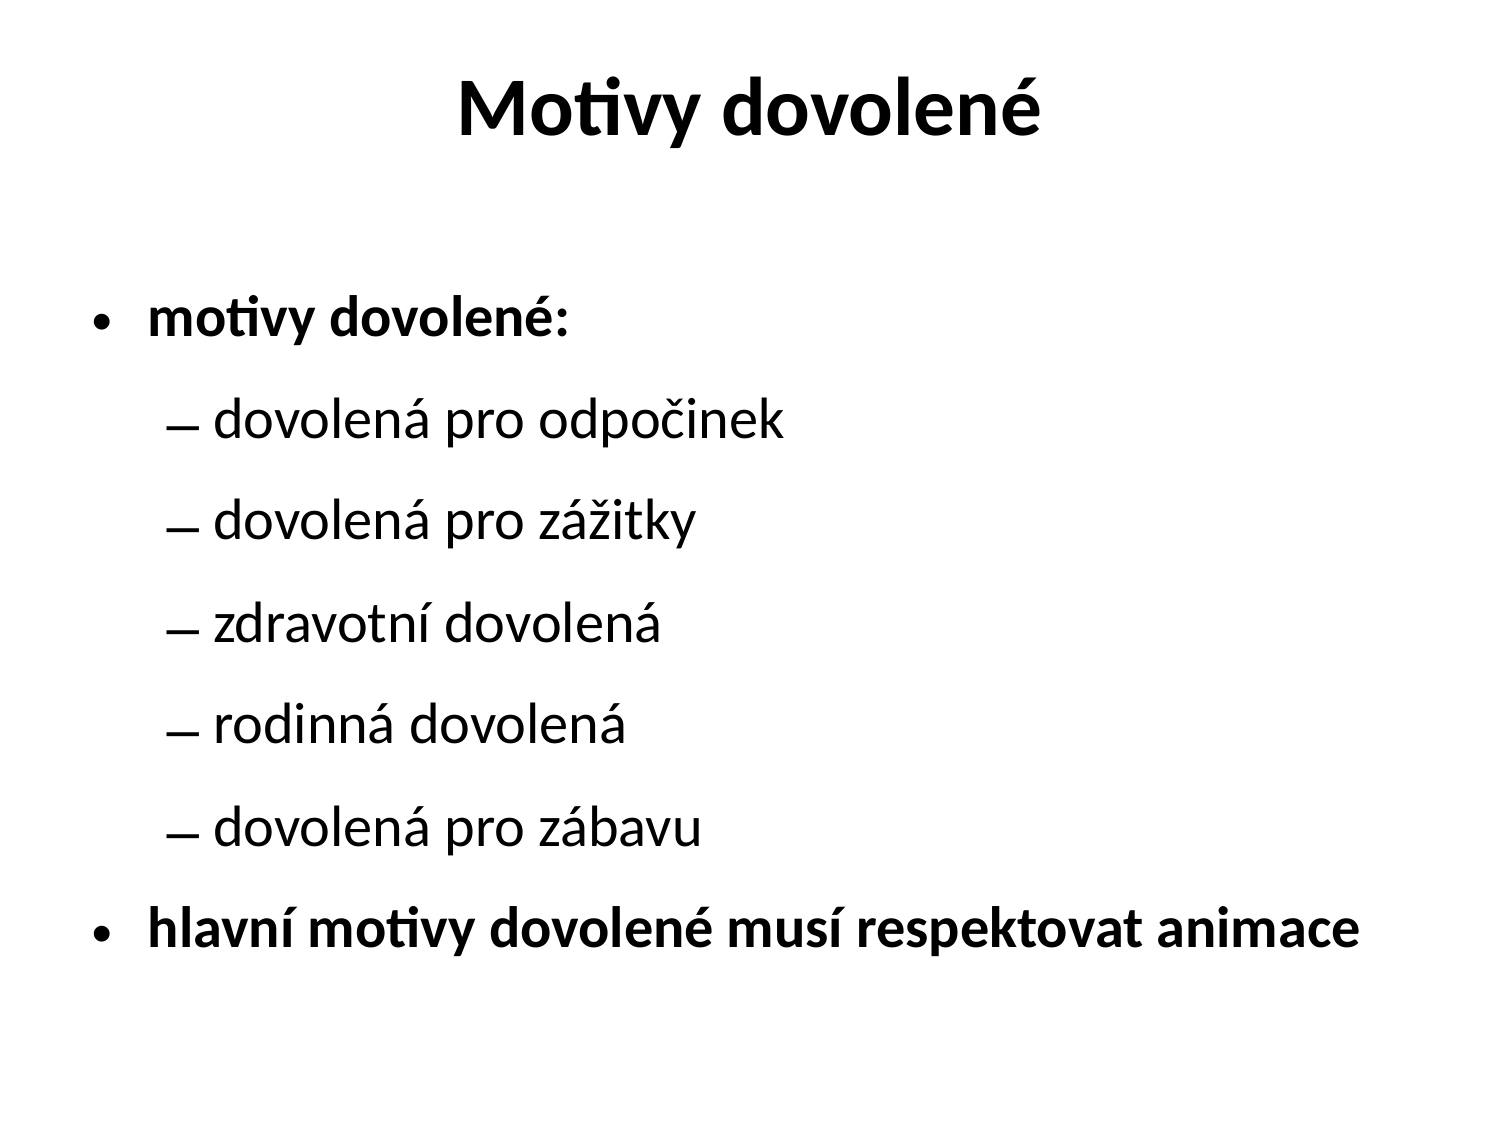

# Motivy dovolené
motivy dovolené:
dovolená pro odpočinek
dovolená pro zážitky
zdravotní dovolená
rodinná dovolená
dovolená pro zábavu
hlavní motivy dovolené musí respektovat animace